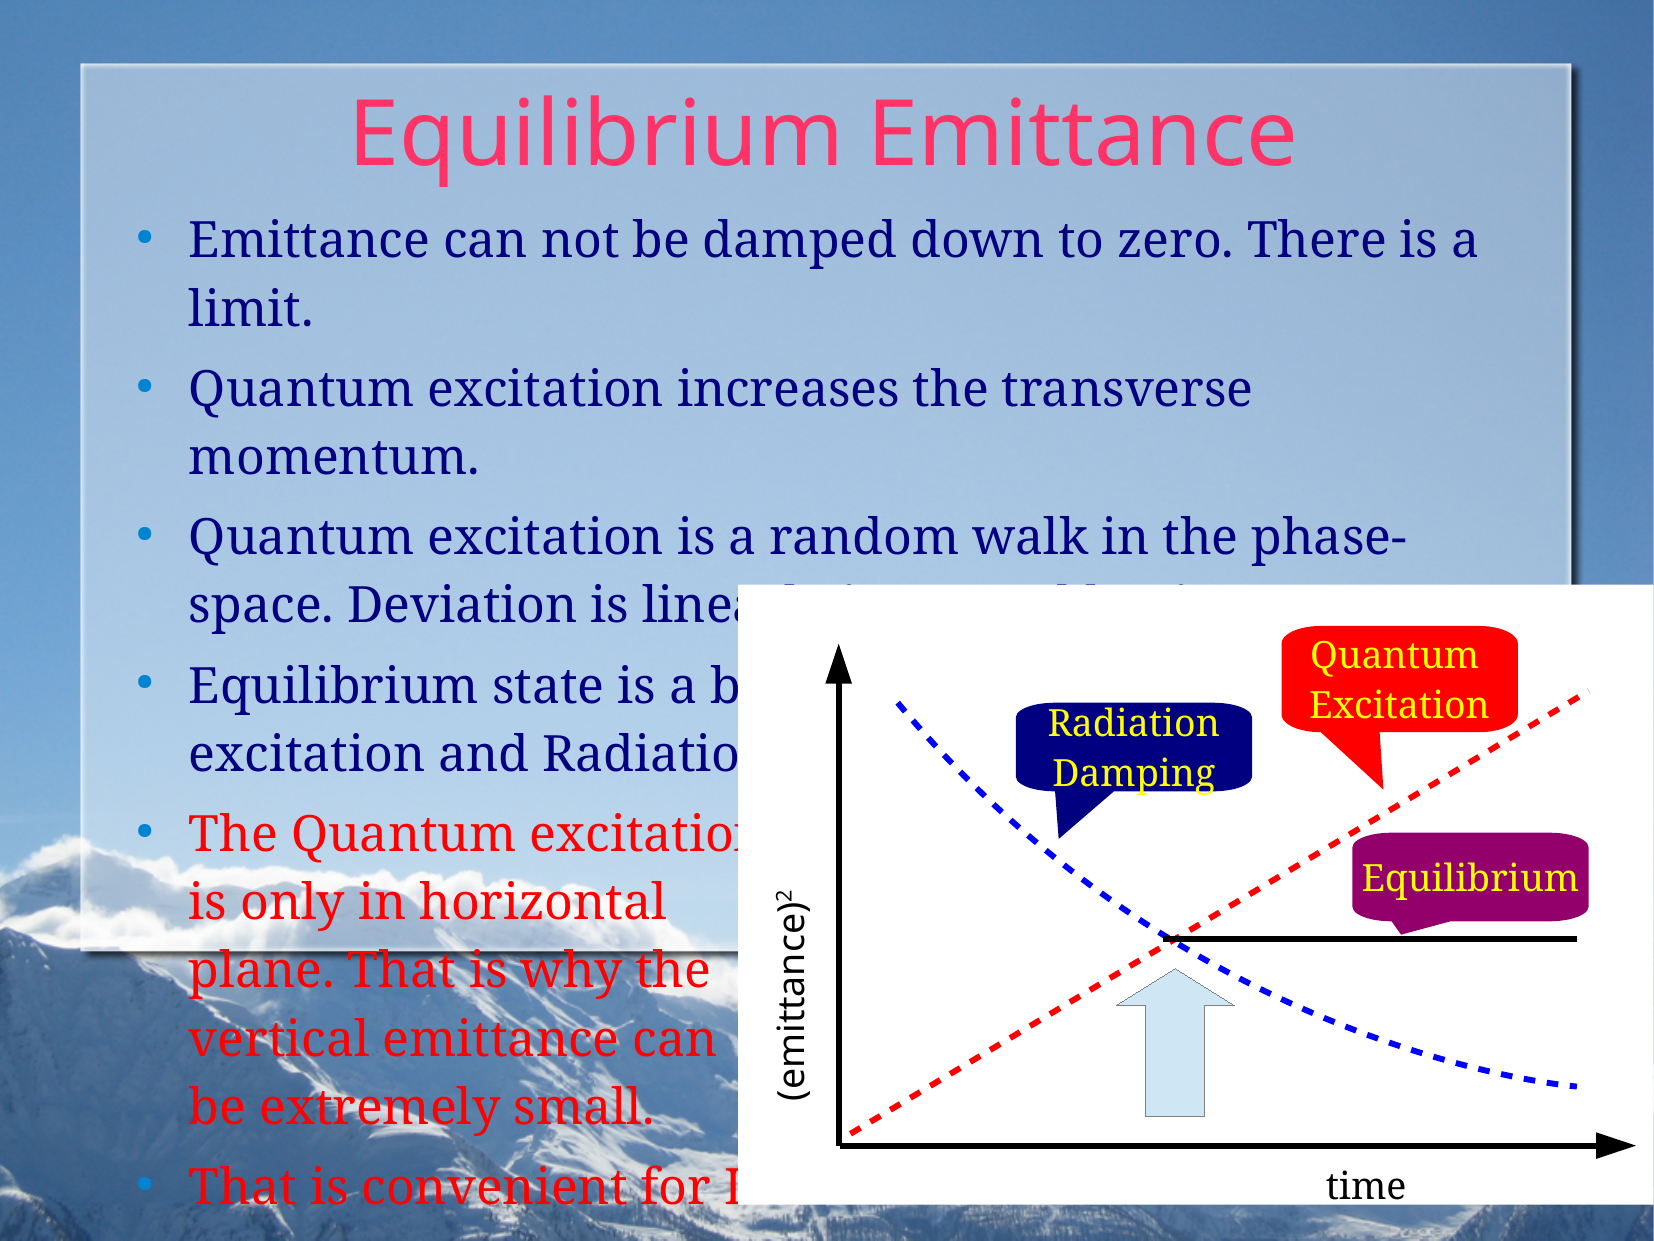

# Equilibrium Emittance
Emittance can not be damped down to zero. There is a limit.
Quantum excitation increases the transverse momentum.
Quantum excitation is a random walk in the phase-space. Deviation is linearly increased by time.
Equilibrium state is a balance between the Quantum excitation and Radiation damping.
The Quantum excitation
is only in horizontal
plane. That is why the
vertical emittance can
be extremely small.
That is convenient for LC.
Quantum
Excitation
Radiation
Damping
Equilibrium
(emittance)2
95
time